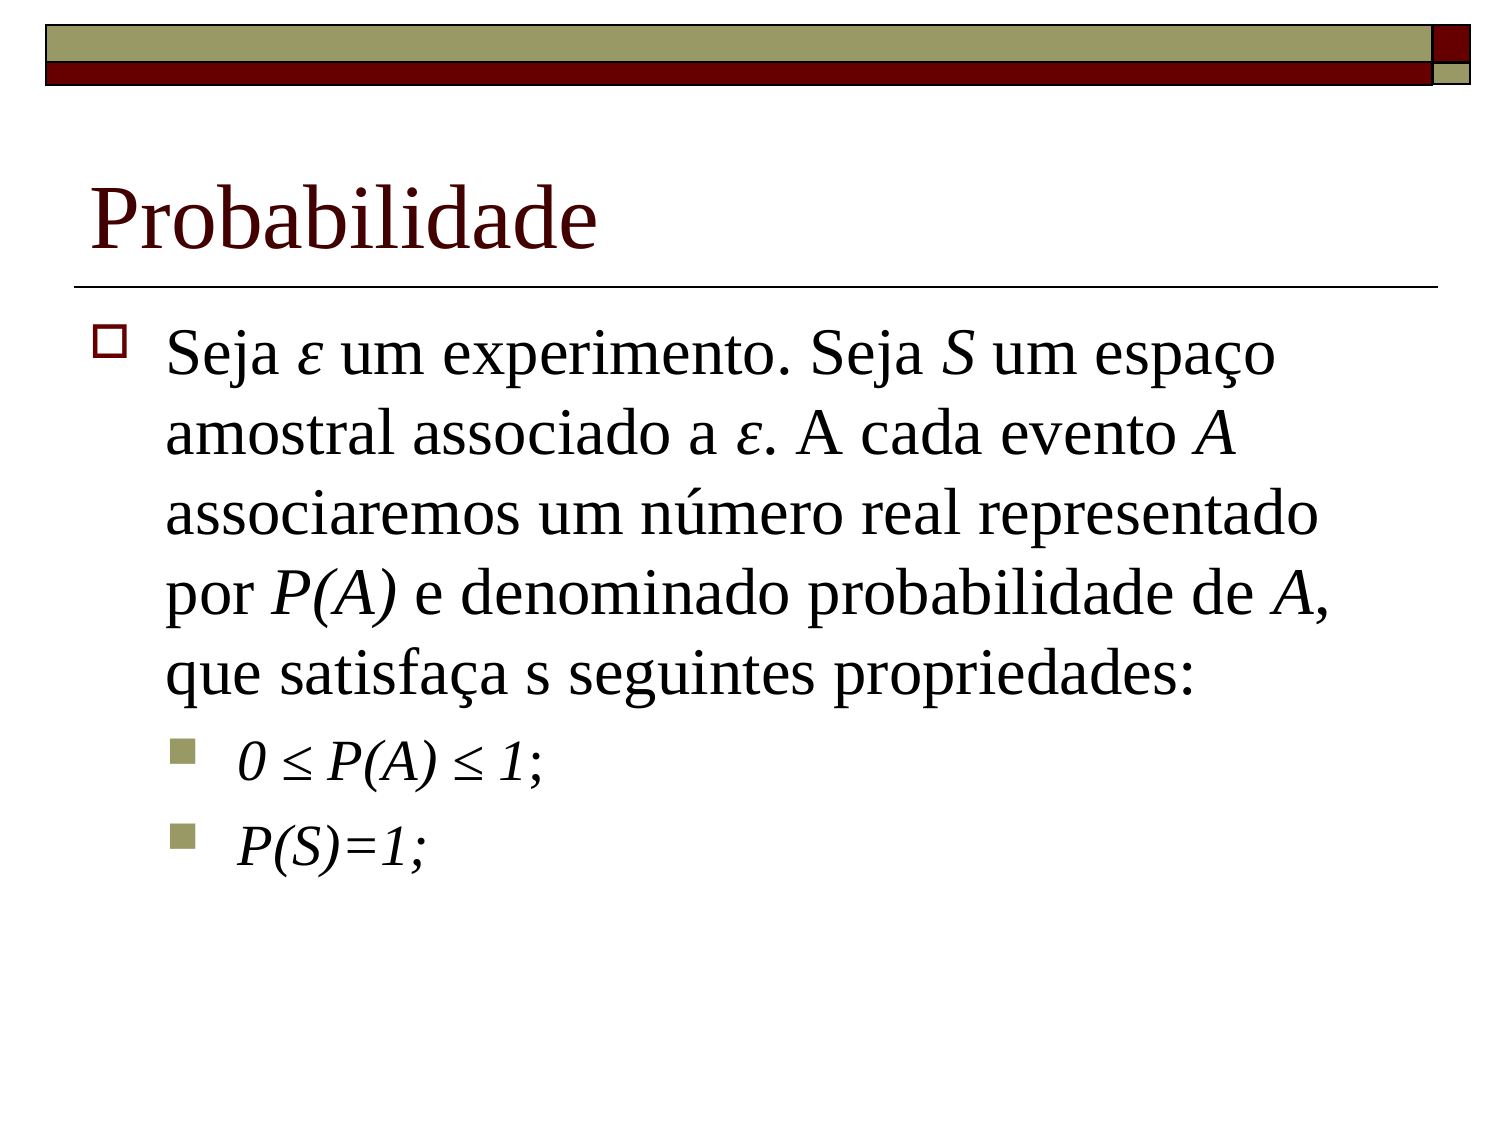

# Probabilidade
Seja ε um experimento. Seja S um espaço amostral associado a ε. A cada evento A associaremos um número real representado por P(A) e denominado probabilidade de A, que satisfaça s seguintes propriedades:
0 ≤ P(A) ≤ 1;
P(S)=1;